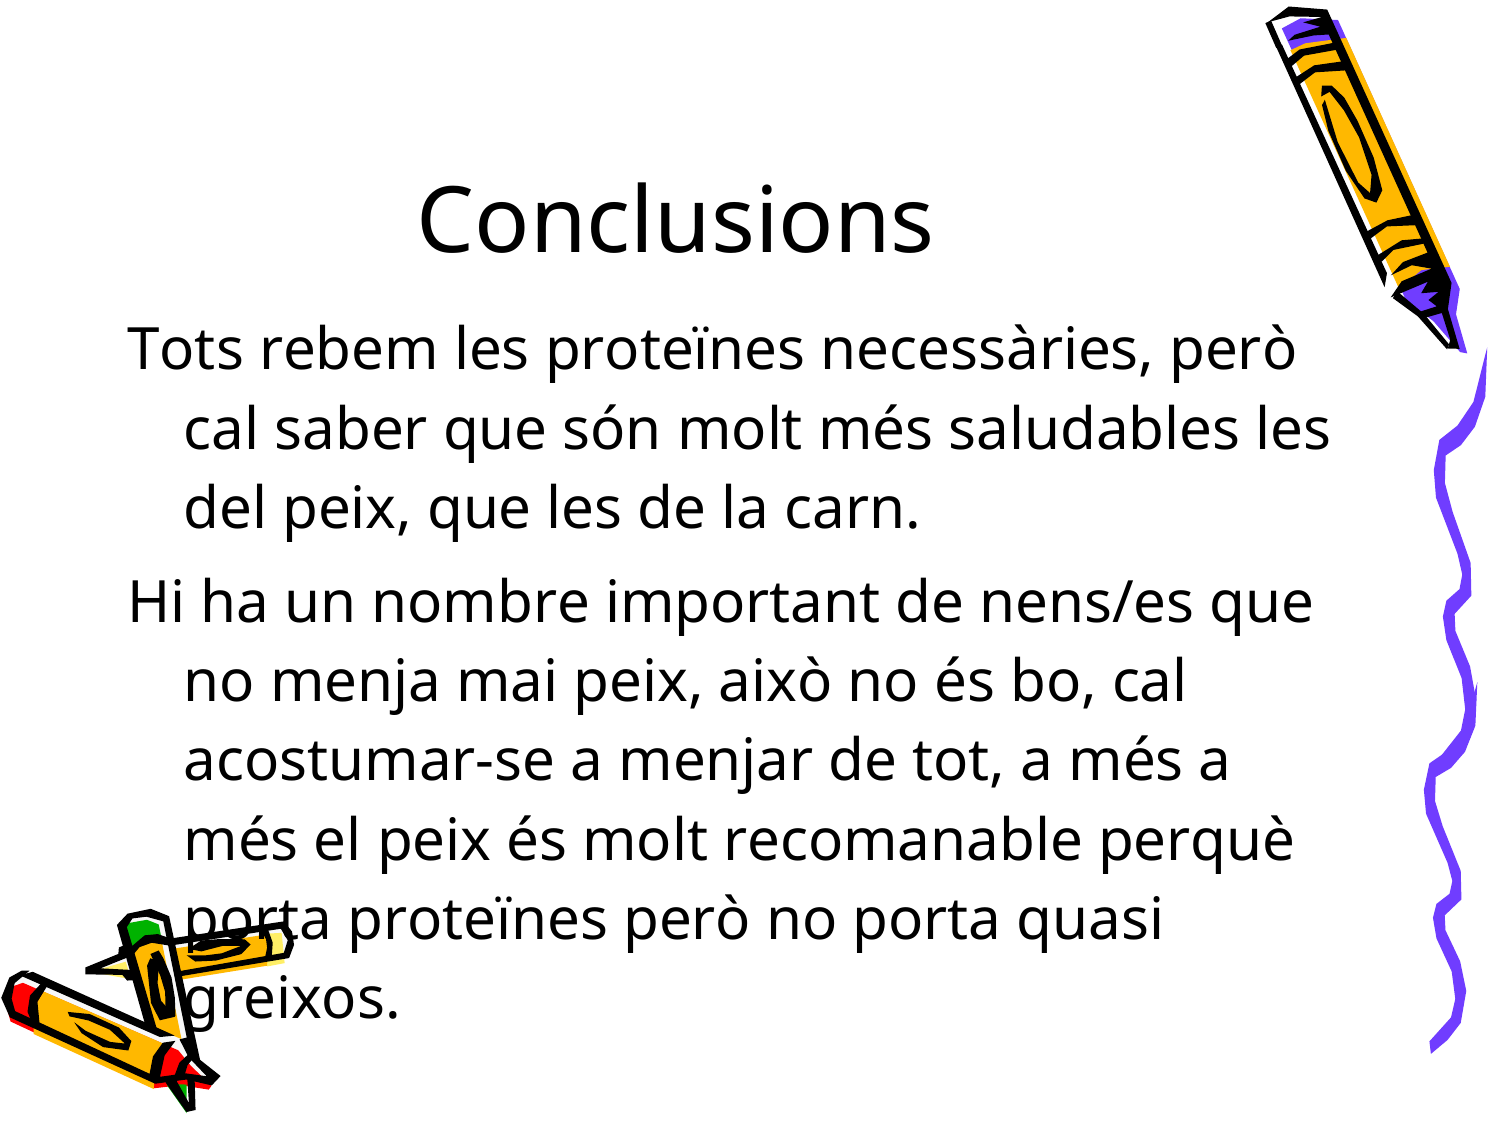

# Conclusions
Tots rebem les proteïnes necessàries, però cal saber que són molt més saludables les del peix, que les de la carn.
Hi ha un nombre important de nens/es que no menja mai peix, això no és bo, cal acostumar-se a menjar de tot, a més a més el peix és molt recomanable perquè porta proteïnes però no porta quasi greixos.